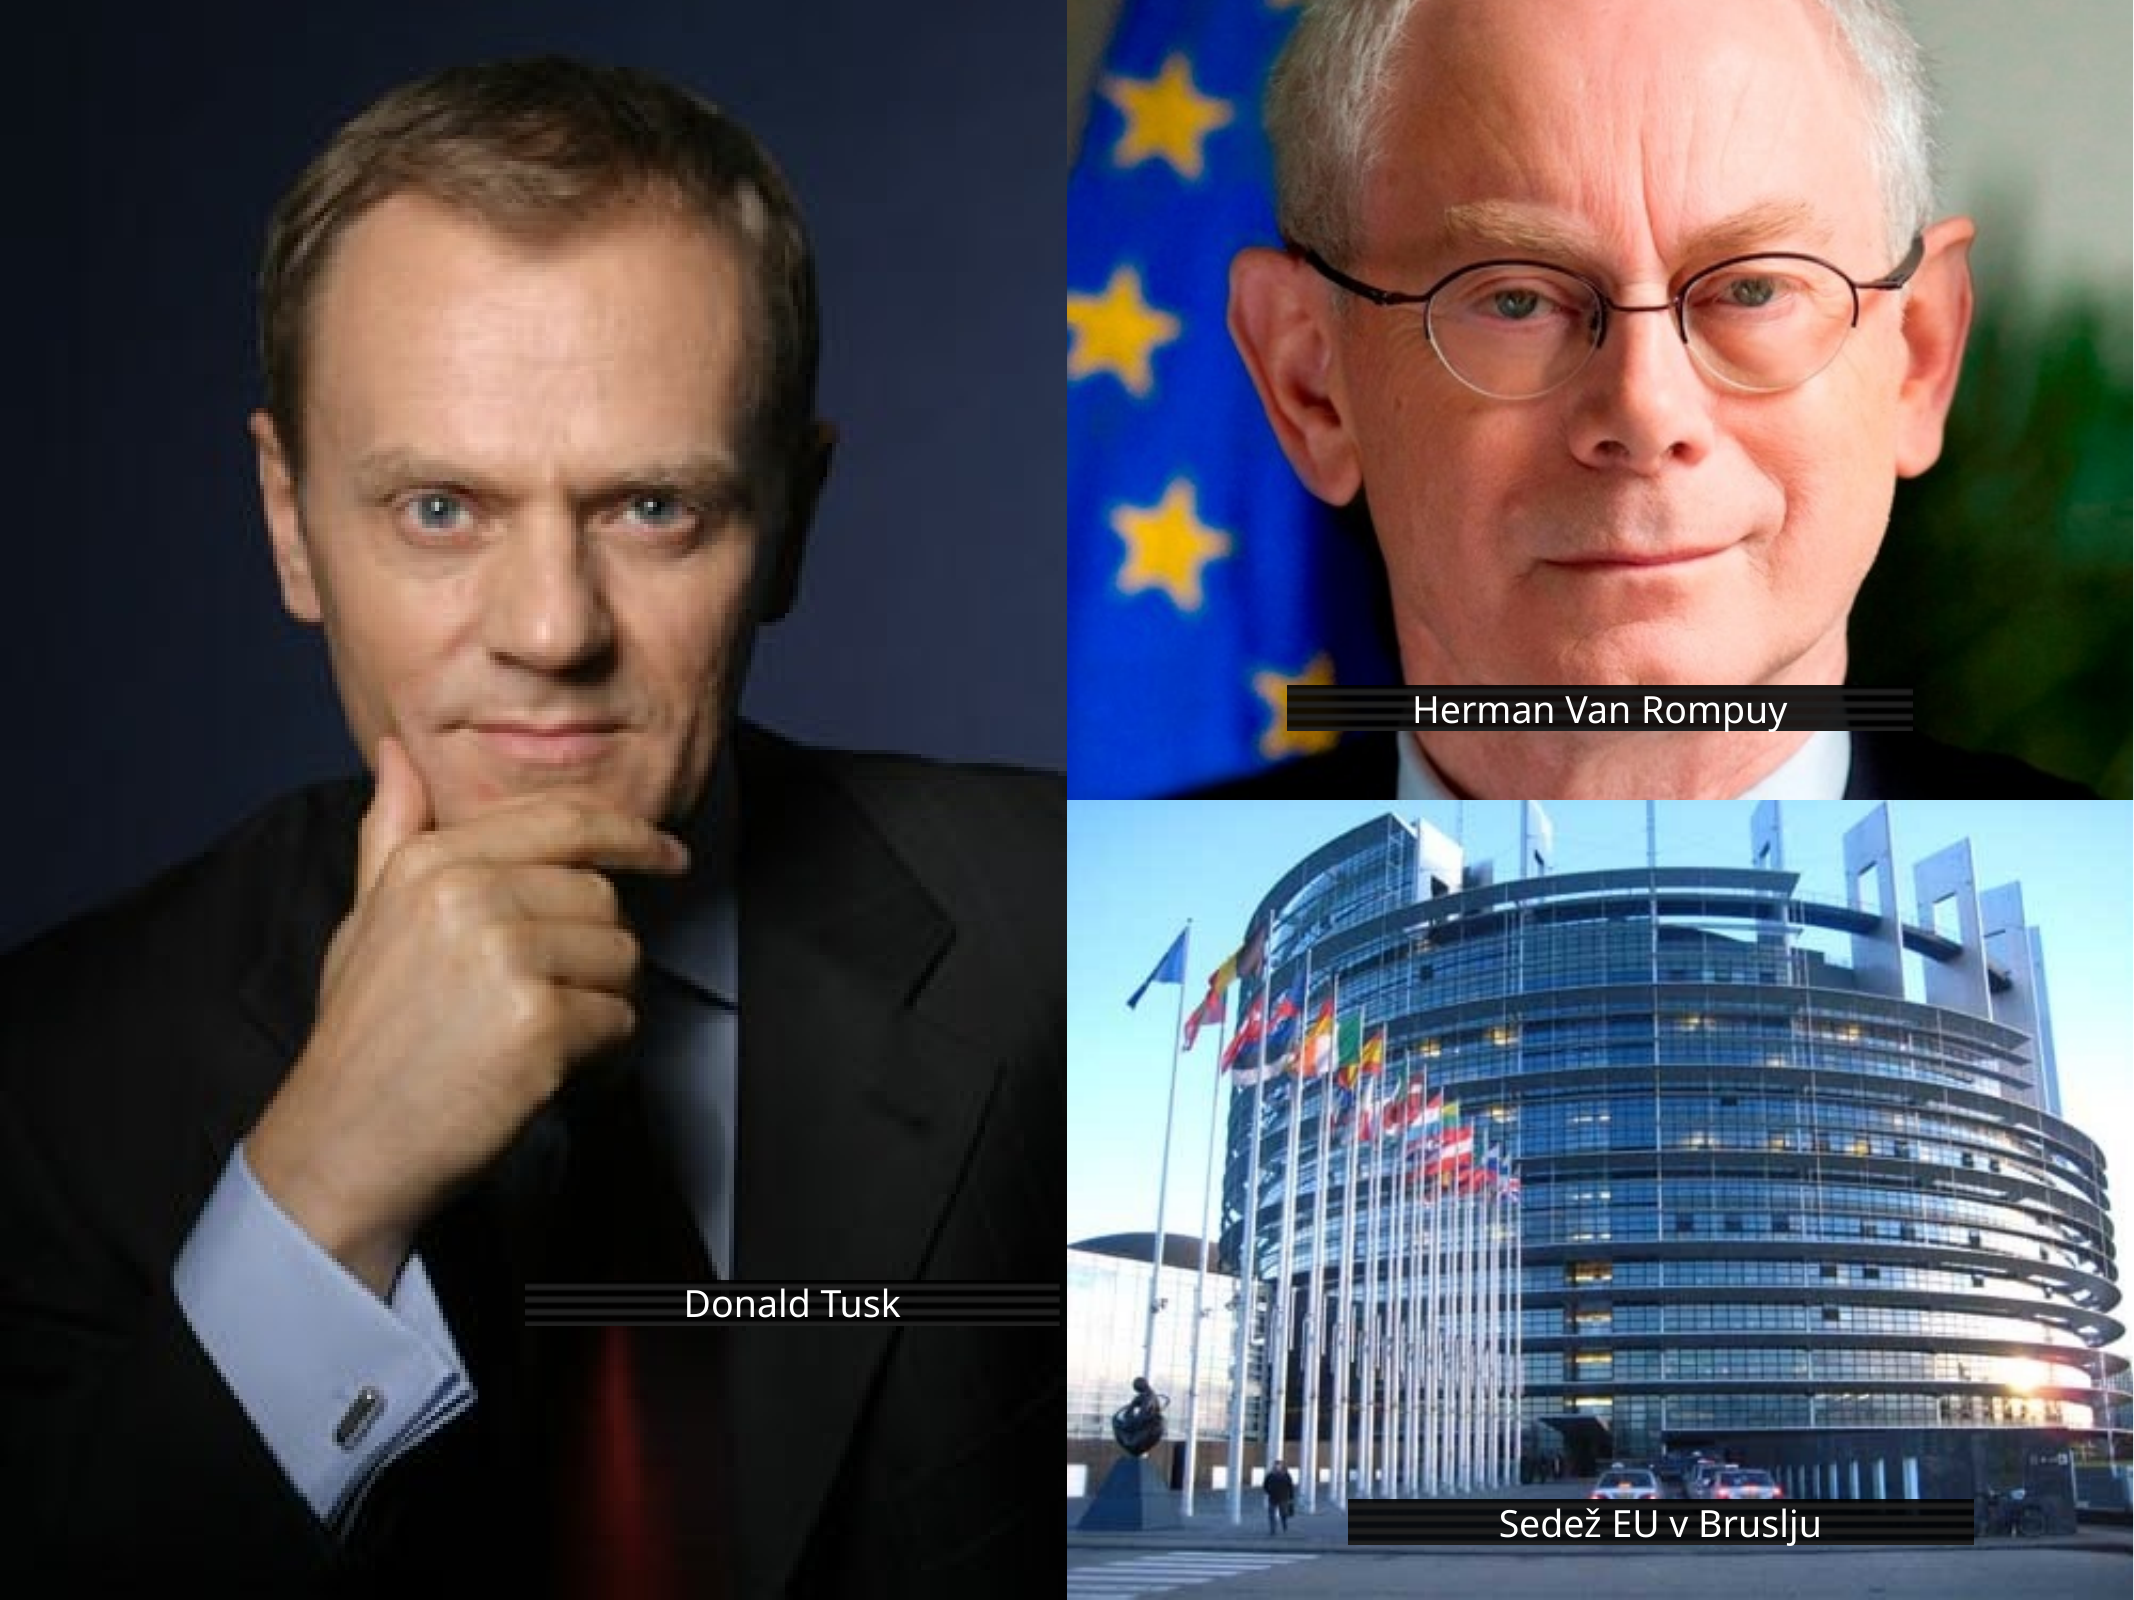

Herman Van Rompuy
Donald Tusk
Sedež EU v Bruslju